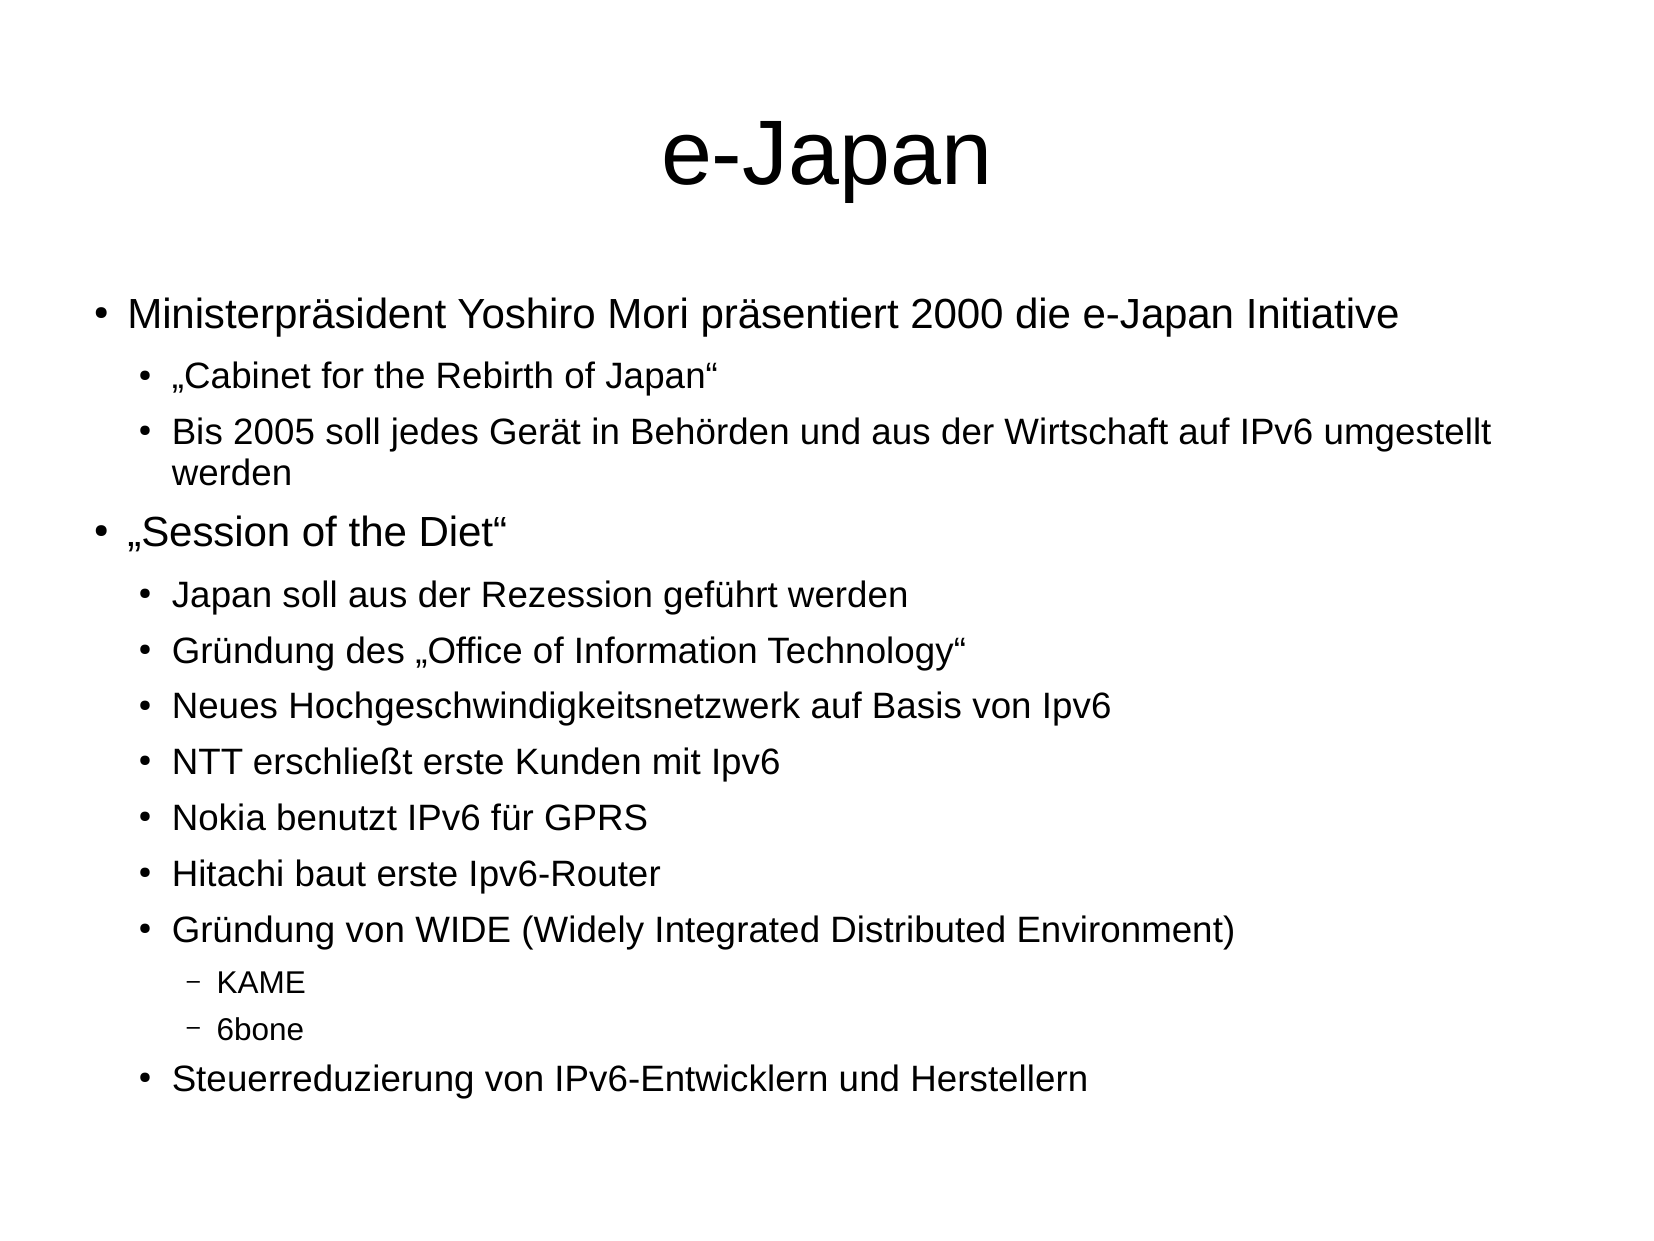

# e-Japan
Ministerpräsident Yoshiro Mori präsentiert 2000 die e-Japan Initiative
„Cabinet for the Rebirth of Japan“
Bis 2005 soll jedes Gerät in Behörden und aus der Wirtschaft auf IPv6 umgestellt werden
„Session of the Diet“
Japan soll aus der Rezession geführt werden
Gründung des „Office of Information Technology“
Neues Hochgeschwindigkeitsnetzwerk auf Basis von Ipv6
NTT erschließt erste Kunden mit Ipv6
Nokia benutzt IPv6 für GPRS
Hitachi baut erste Ipv6-Router
Gründung von WIDE (Widely Integrated Distributed Environment)
KAME
6bone
Steuerreduzierung von IPv6-Entwicklern und Herstellern